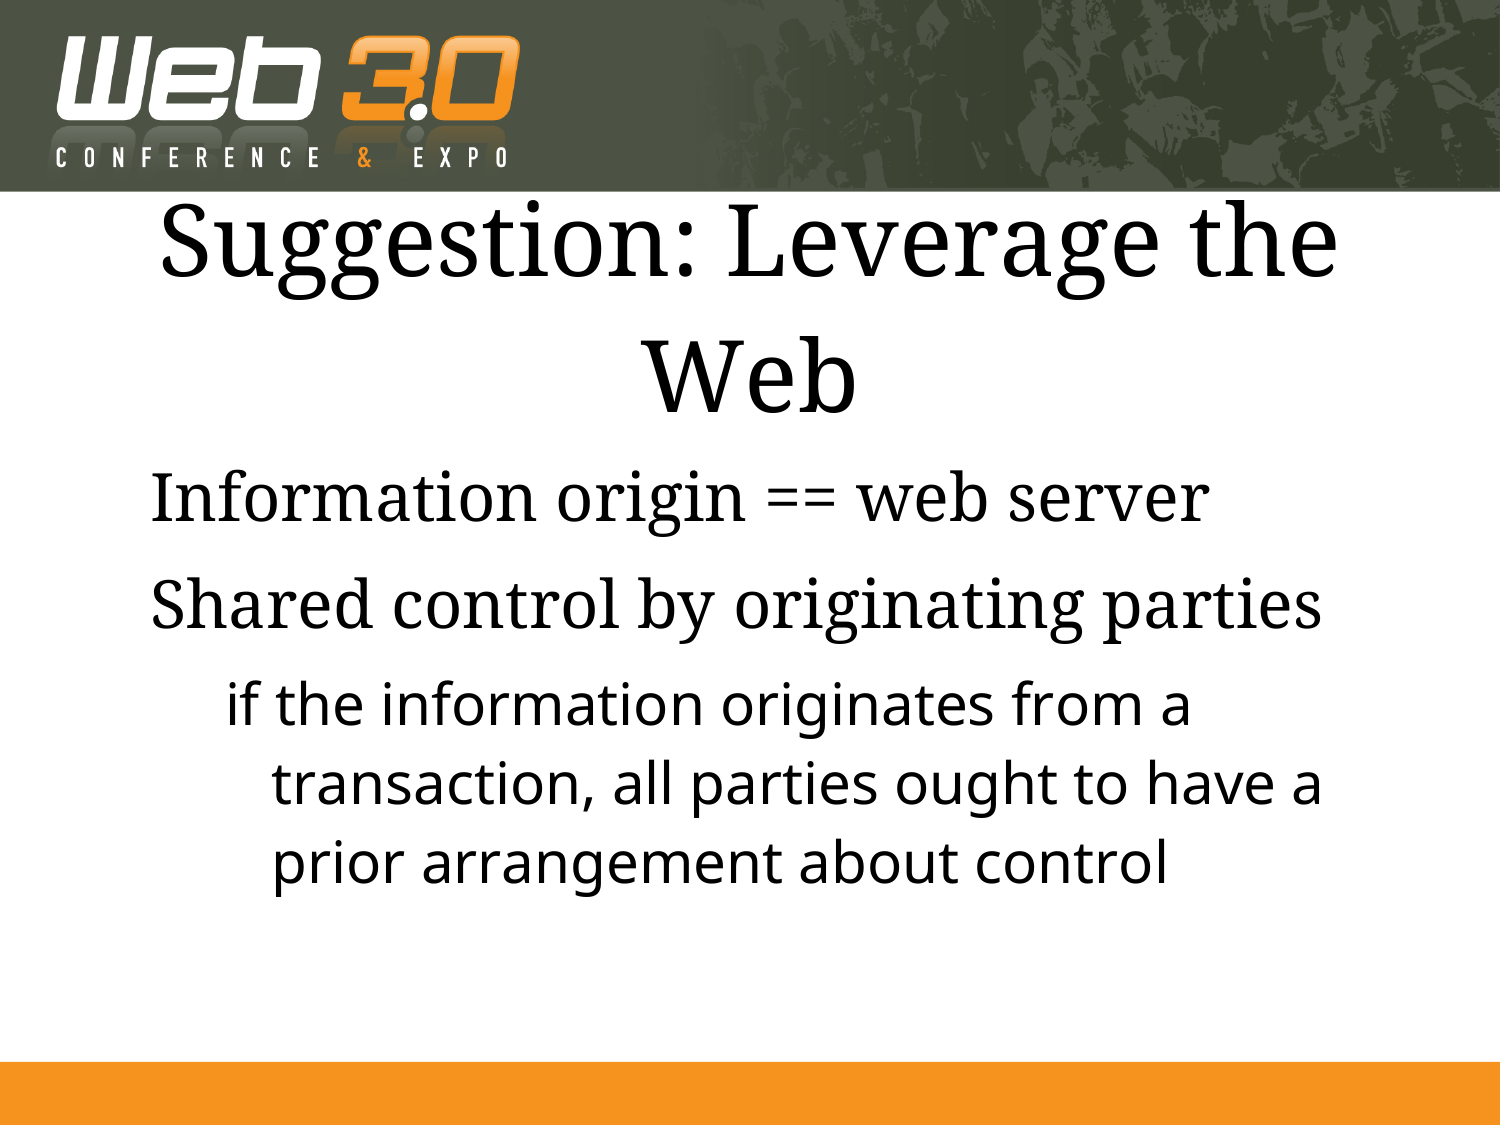

# Suggestion: Leverage the Web
Information origin == web server
Shared control by originating parties
if the information originates from a transaction, all parties ought to have a prior arrangement about control